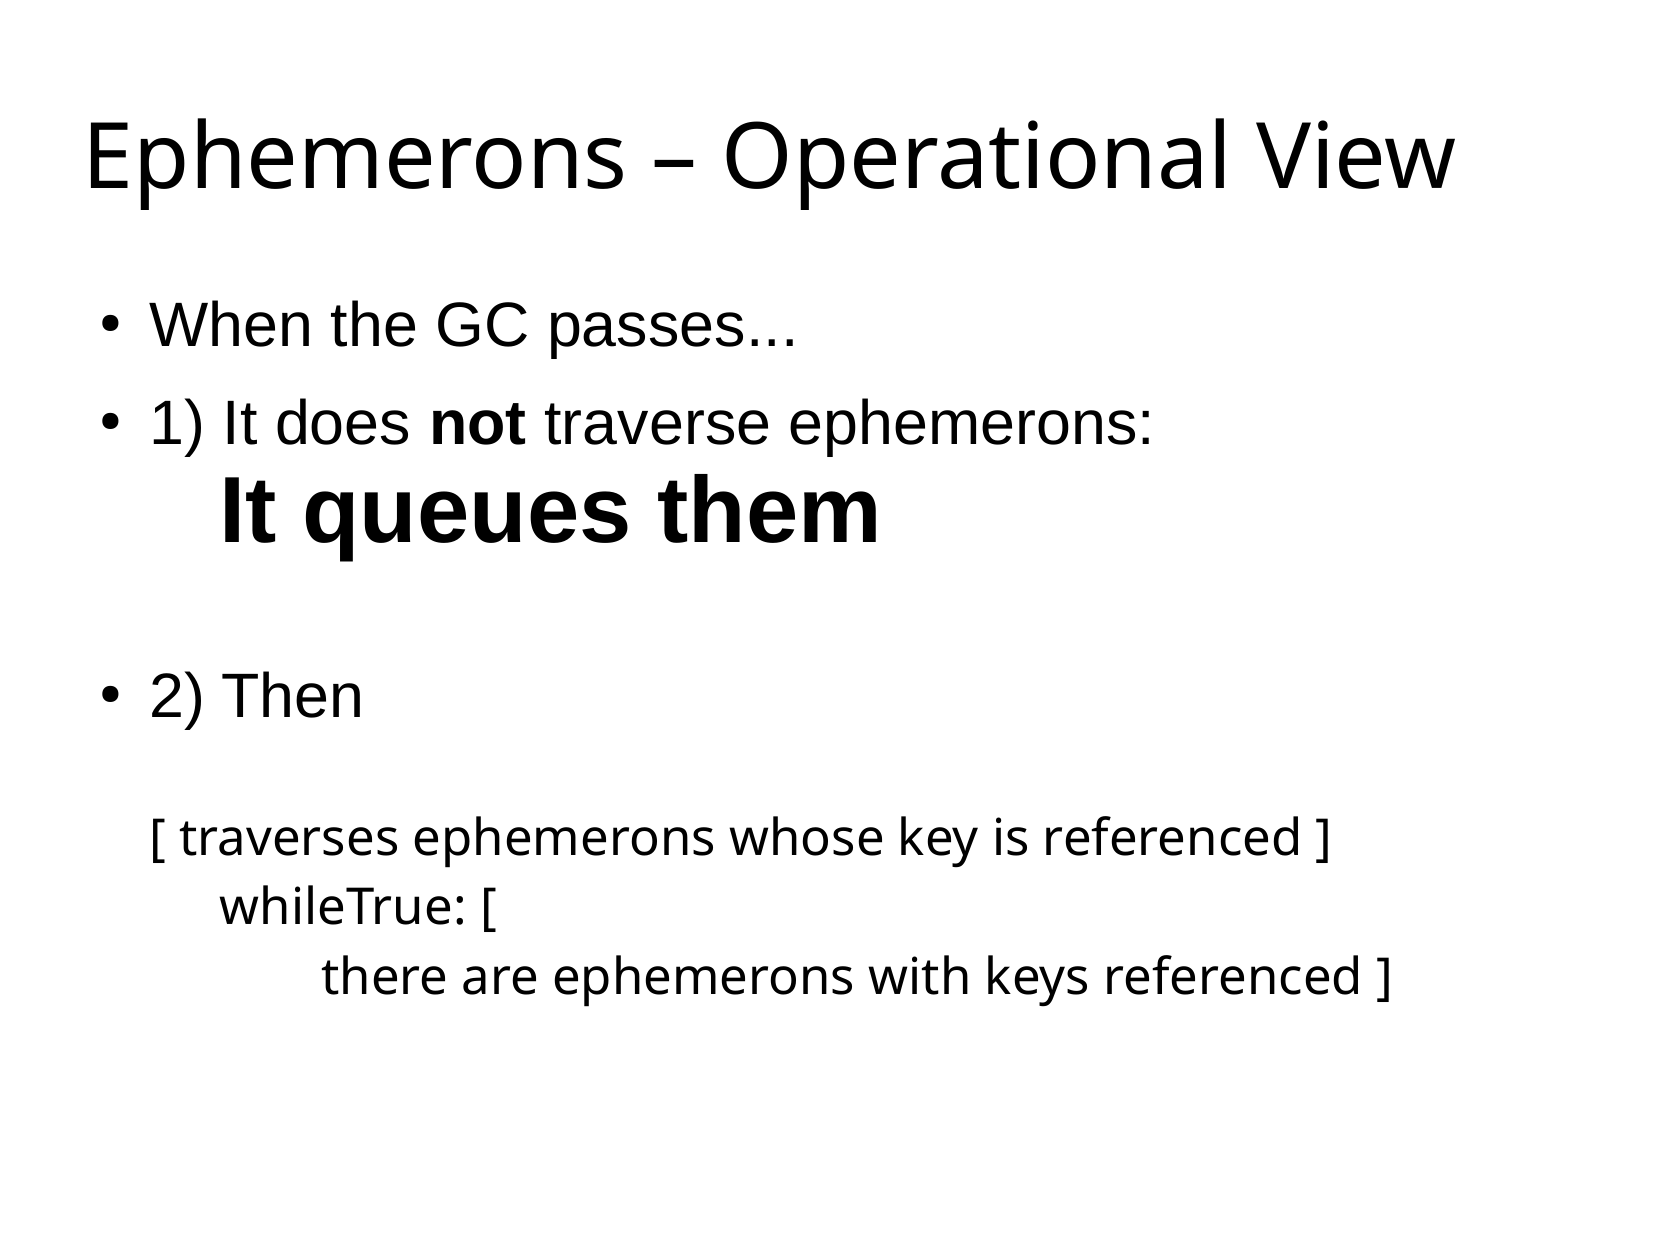

# Ephemerons – Operational View
When the GC passes...
1) It does not traverse ephemerons:
 It queues them
2) Then
[ traverses ephemerons whose key is referenced ]
		whileTrue: [
 there are ephemerons with keys referenced ]